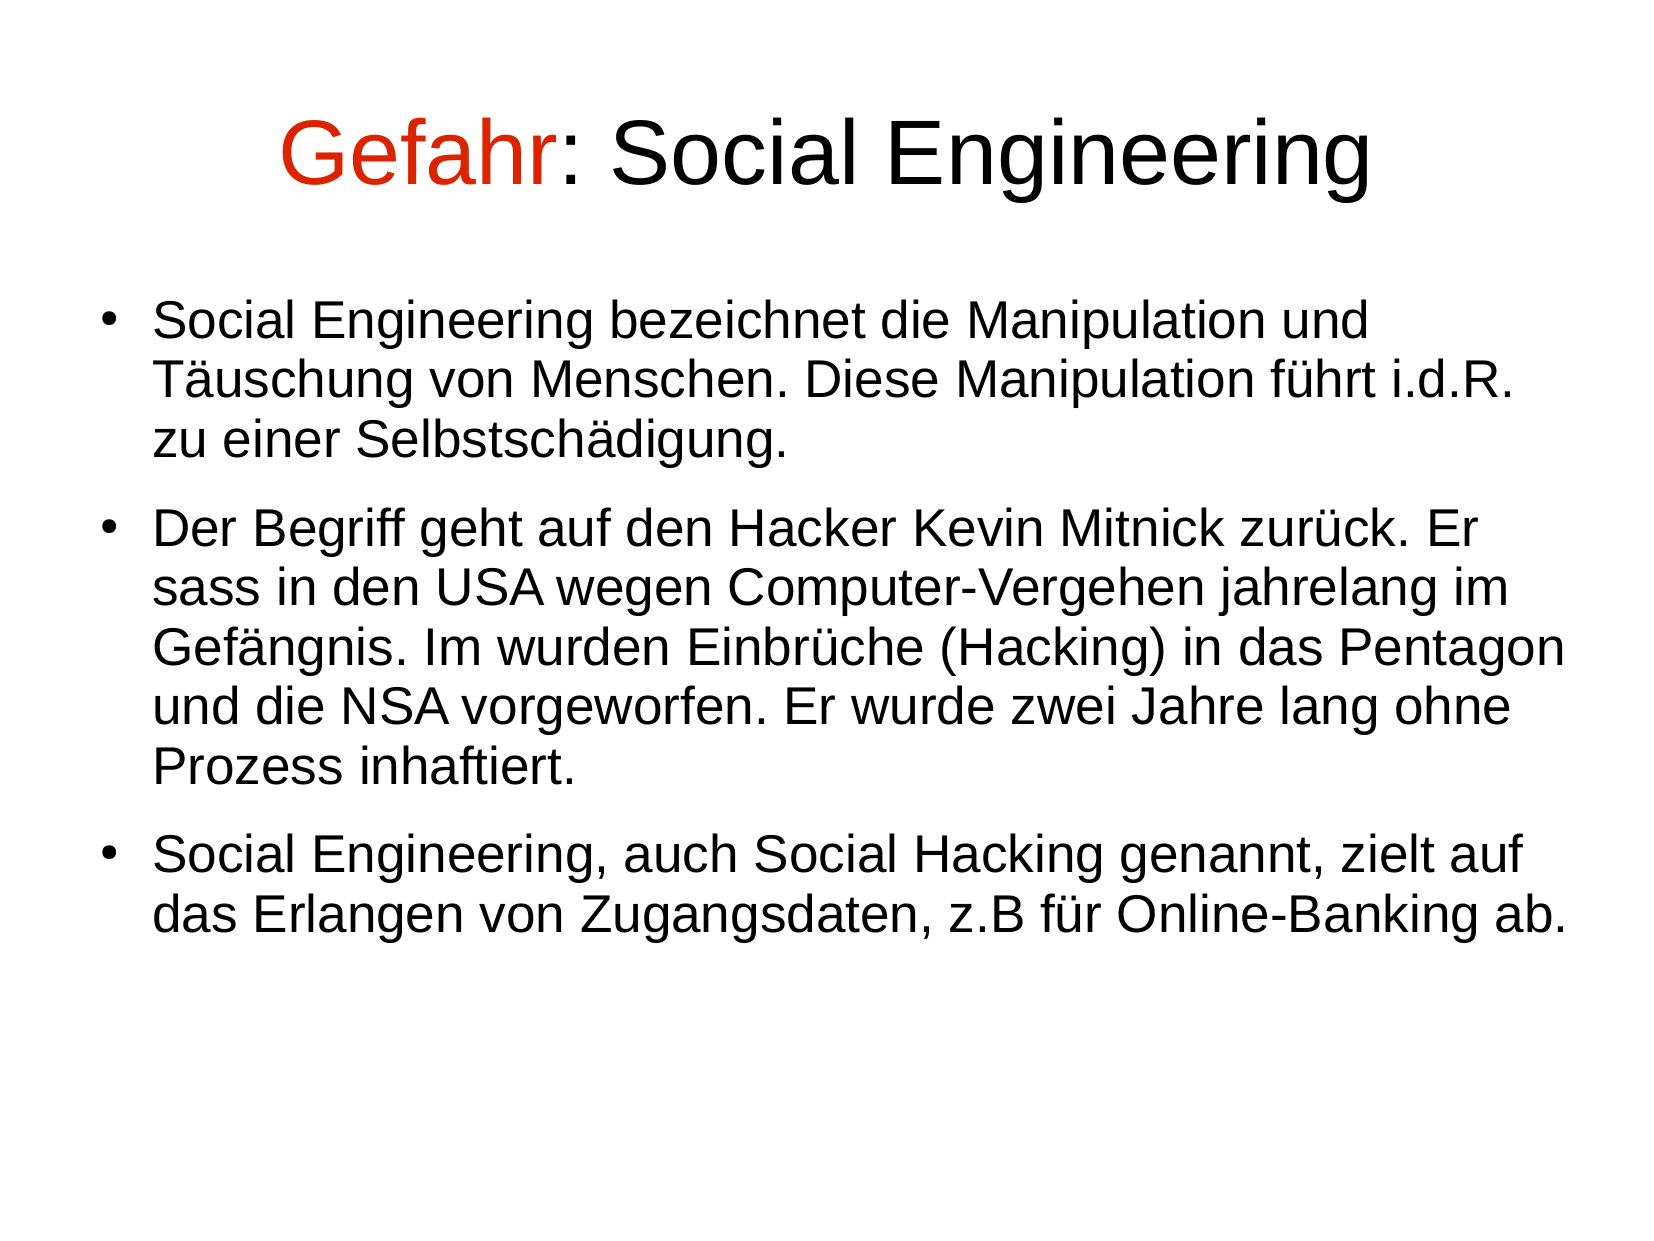

# Gefahr: Social Engineering
Social Engineering bezeichnet die Manipulation und Täuschung von Menschen. Diese Manipulation führt i.d.R. zu einer Selbstschädigung.
Der Begriff geht auf den Hacker Kevin Mitnick zurück. Er sass in den USA wegen Computer-Vergehen jahrelang im Gefängnis. Im wurden Einbrüche (Hacking) in das Pentagon und die NSA vorgeworfen. Er wurde zwei Jahre lang ohne Prozess inhaftiert.
Social Engineering, auch Social Hacking genannt, zielt auf das Erlangen von Zugangsdaten, z.B für Online-Banking ab.